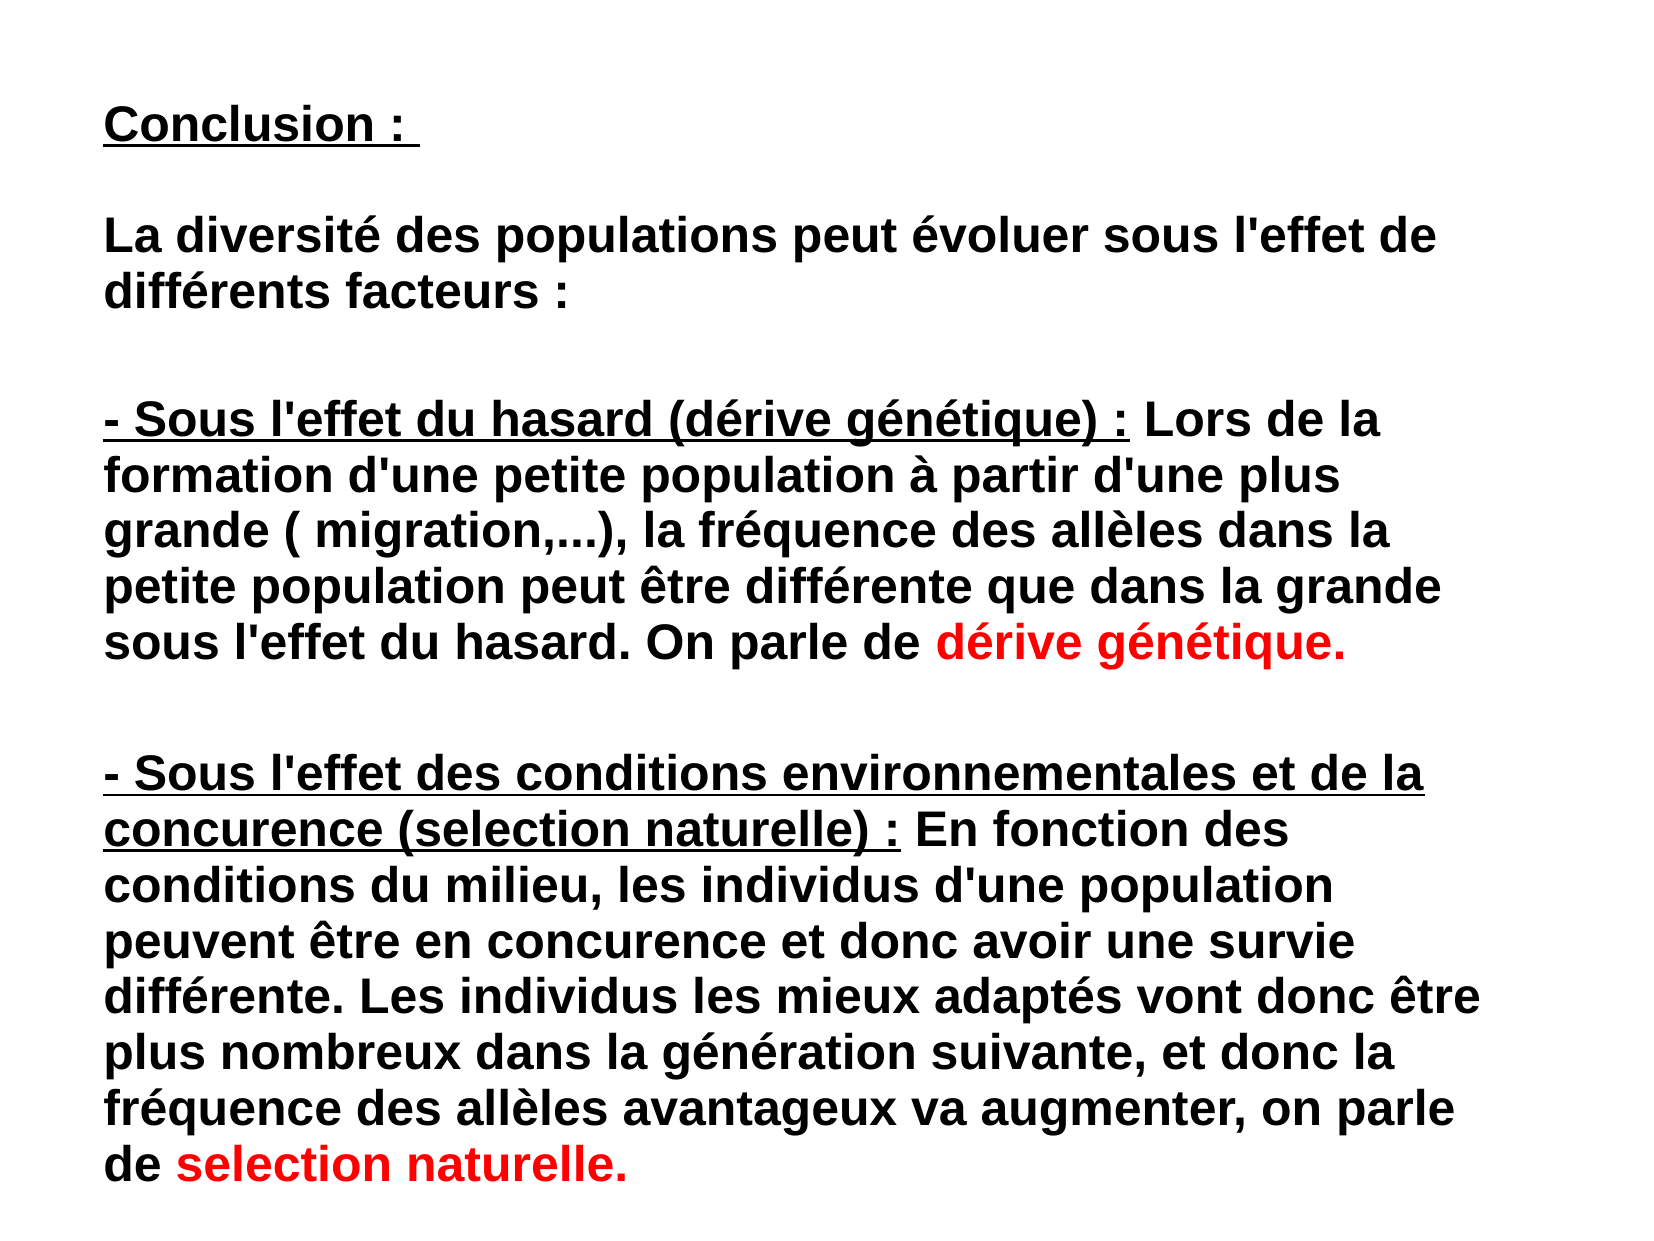

Conclusion :
La diversité des populations peut évoluer sous l'effet de différents facteurs :
- Sous l'effet du hasard (dérive génétique) : Lors de la formation d'une petite population à partir d'une plus grande ( migration,...), la fréquence des allèles dans la petite population peut être différente que dans la grande sous l'effet du hasard. On parle de dérive génétique.
- Sous l'effet des conditions environnementales et de la concurence (selection naturelle) : En fonction des conditions du milieu, les individus d'une population peuvent être en concurence et donc avoir une survie différente. Les individus les mieux adaptés vont donc être plus nombreux dans la génération suivante, et donc la fréquence des allèles avantageux va augmenter, on parle de selection naturelle.